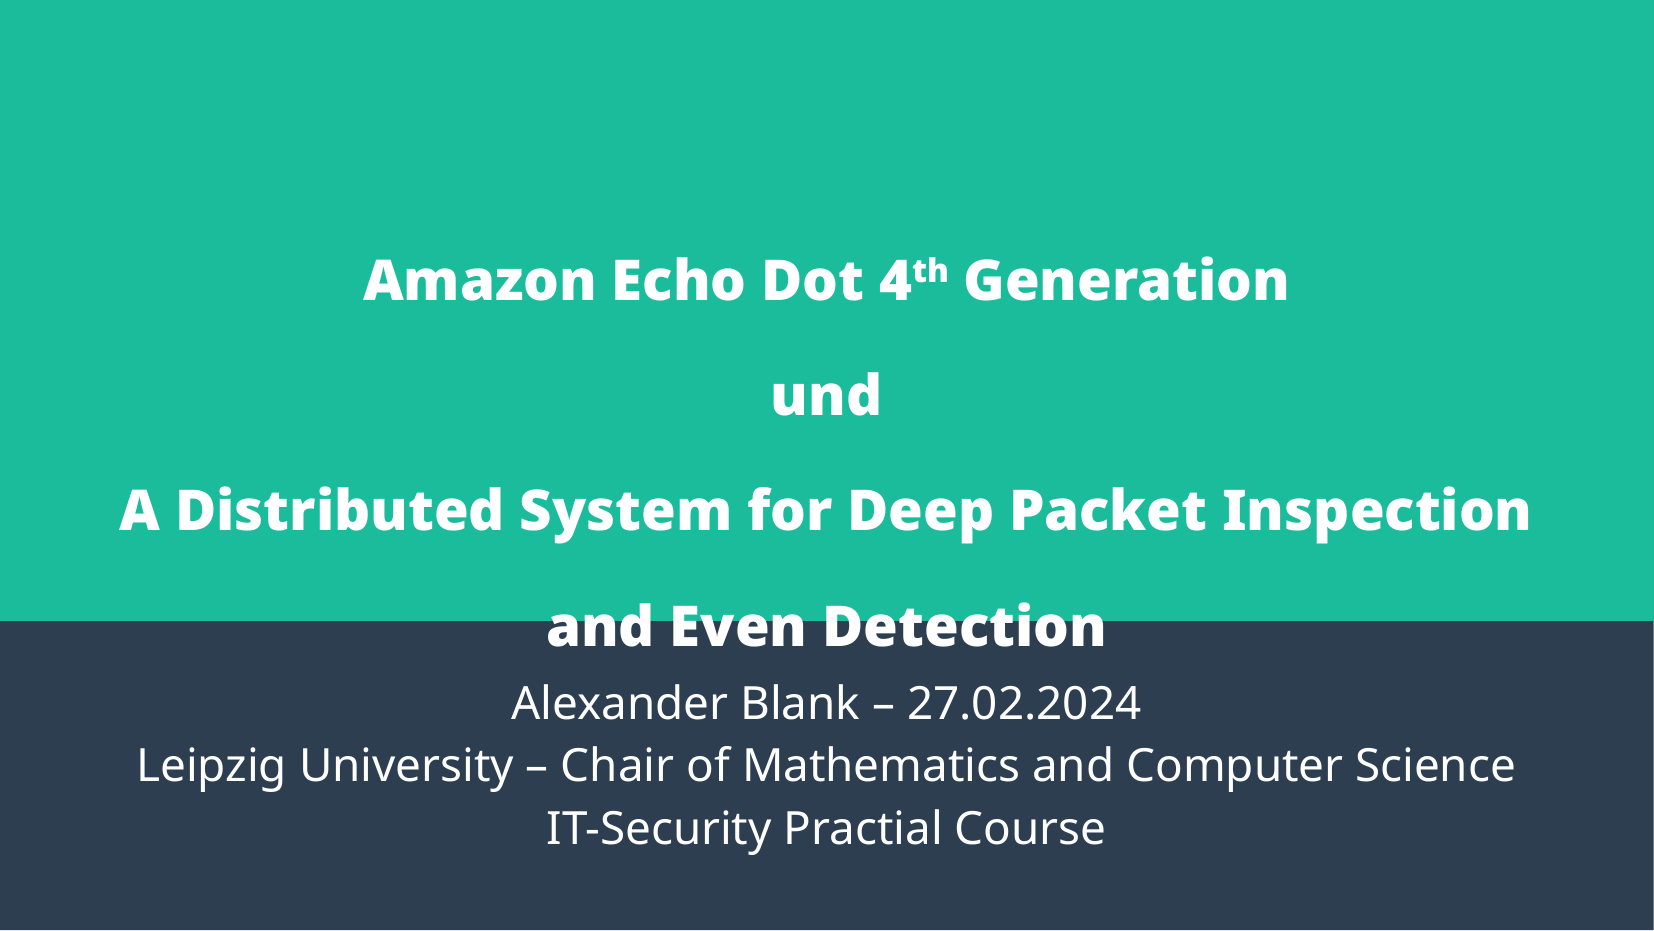

# Amazon Echo Dot 4th Generation und A Distributed System for Deep Packet Inspection and Even Detection
Alexander Blank – 27.02.2024
Leipzig University – Chair of Mathematics and Computer Science
IT-Security Practial Course